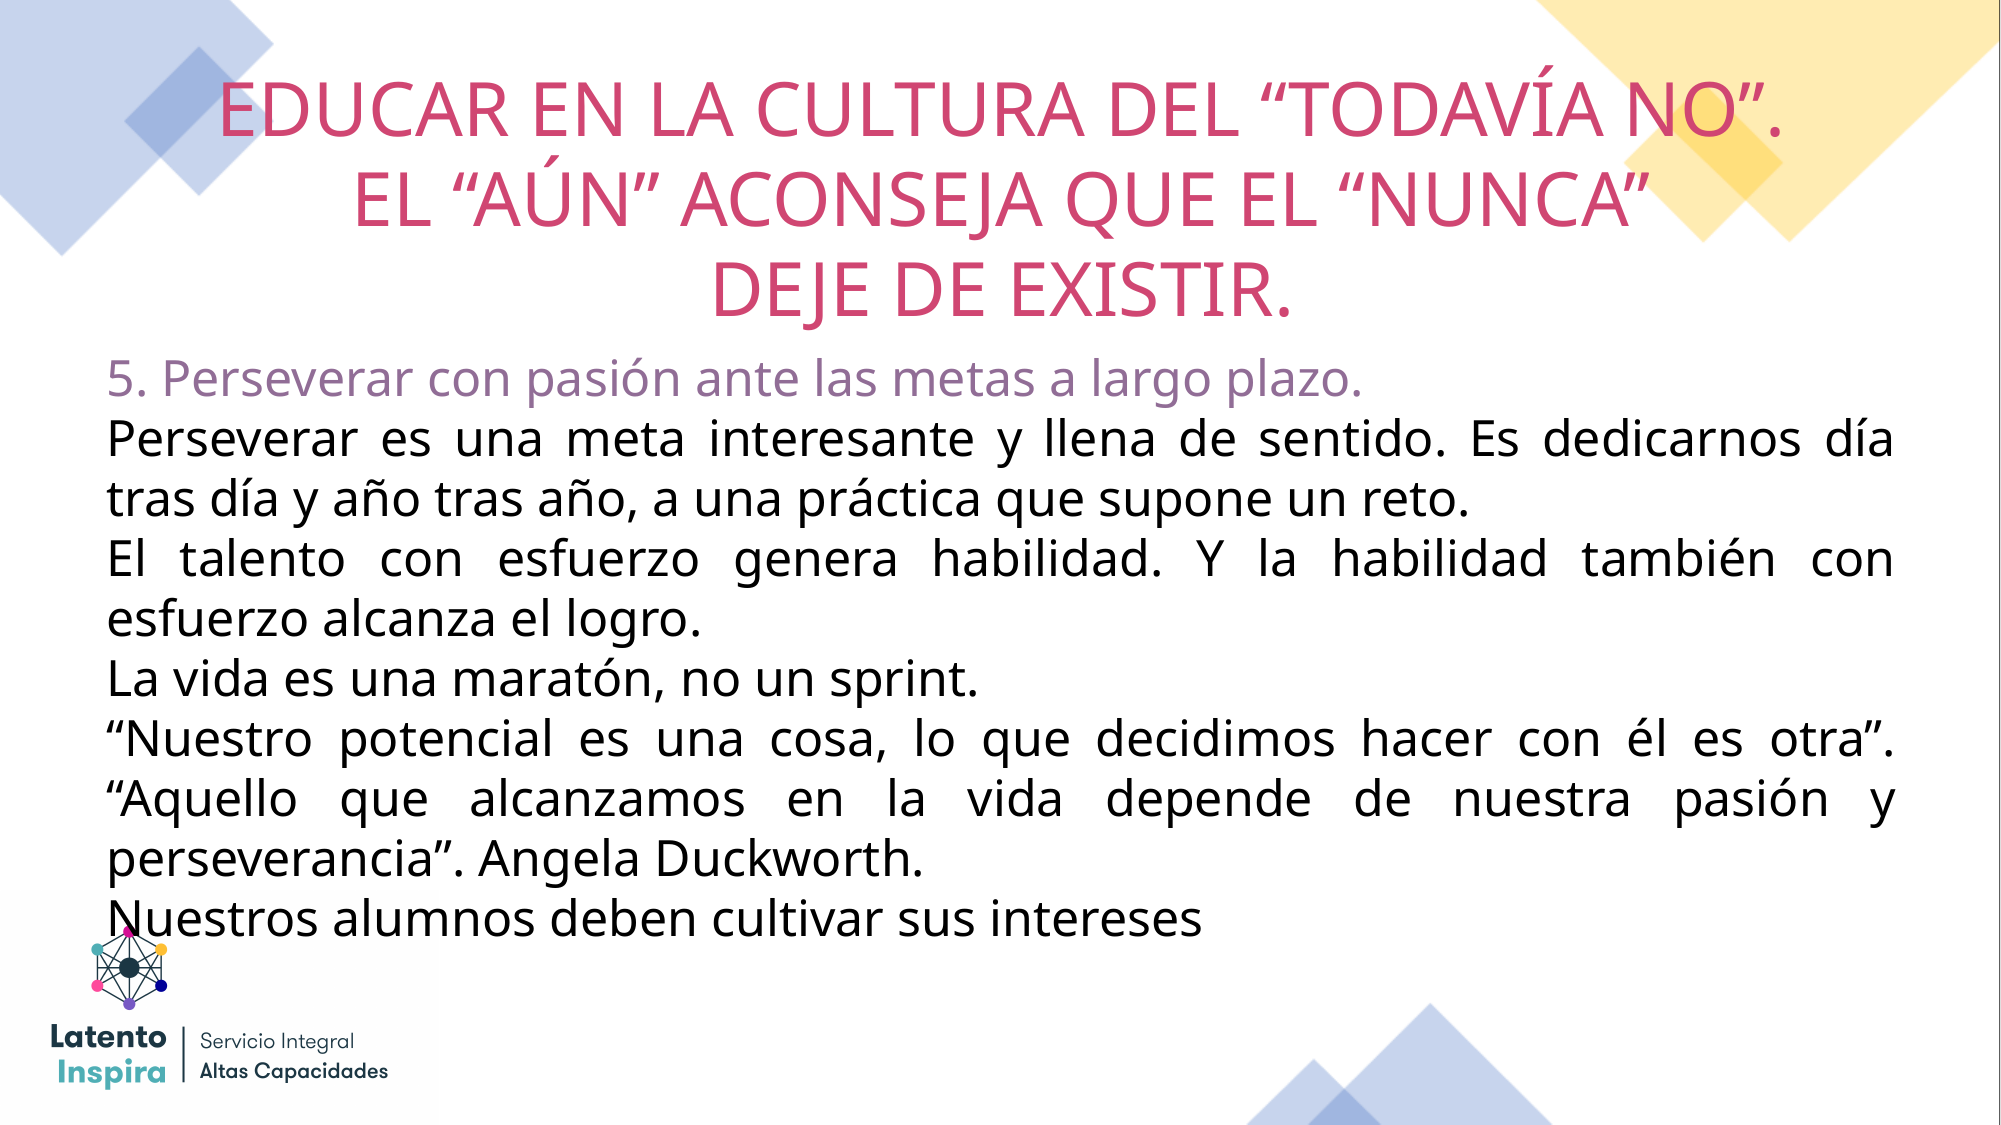

EDUCAR EN LA CULTURA DEL “TODAVÍA NO”.
EL “AÚN” ACONSEJA QUE EL “NUNCA”
DEJE DE EXISTIR.
5. Perseverar con pasión ante las metas a largo plazo.
Perseverar es una meta interesante y llena de sentido. Es dedicarnos día tras día y año tras año, a una práctica que supone un reto.
El talento con esfuerzo genera habilidad. Y la habilidad también con esfuerzo alcanza el logro.
La vida es una maratón, no un sprint.
“Nuestro potencial es una cosa, lo que decidimos hacer con él es otra”. “Aquello que alcanzamos en la vida depende de nuestra pasión y perseverancia”. Angela Duckworth.
Nuestros alumnos deben cultivar sus intereses